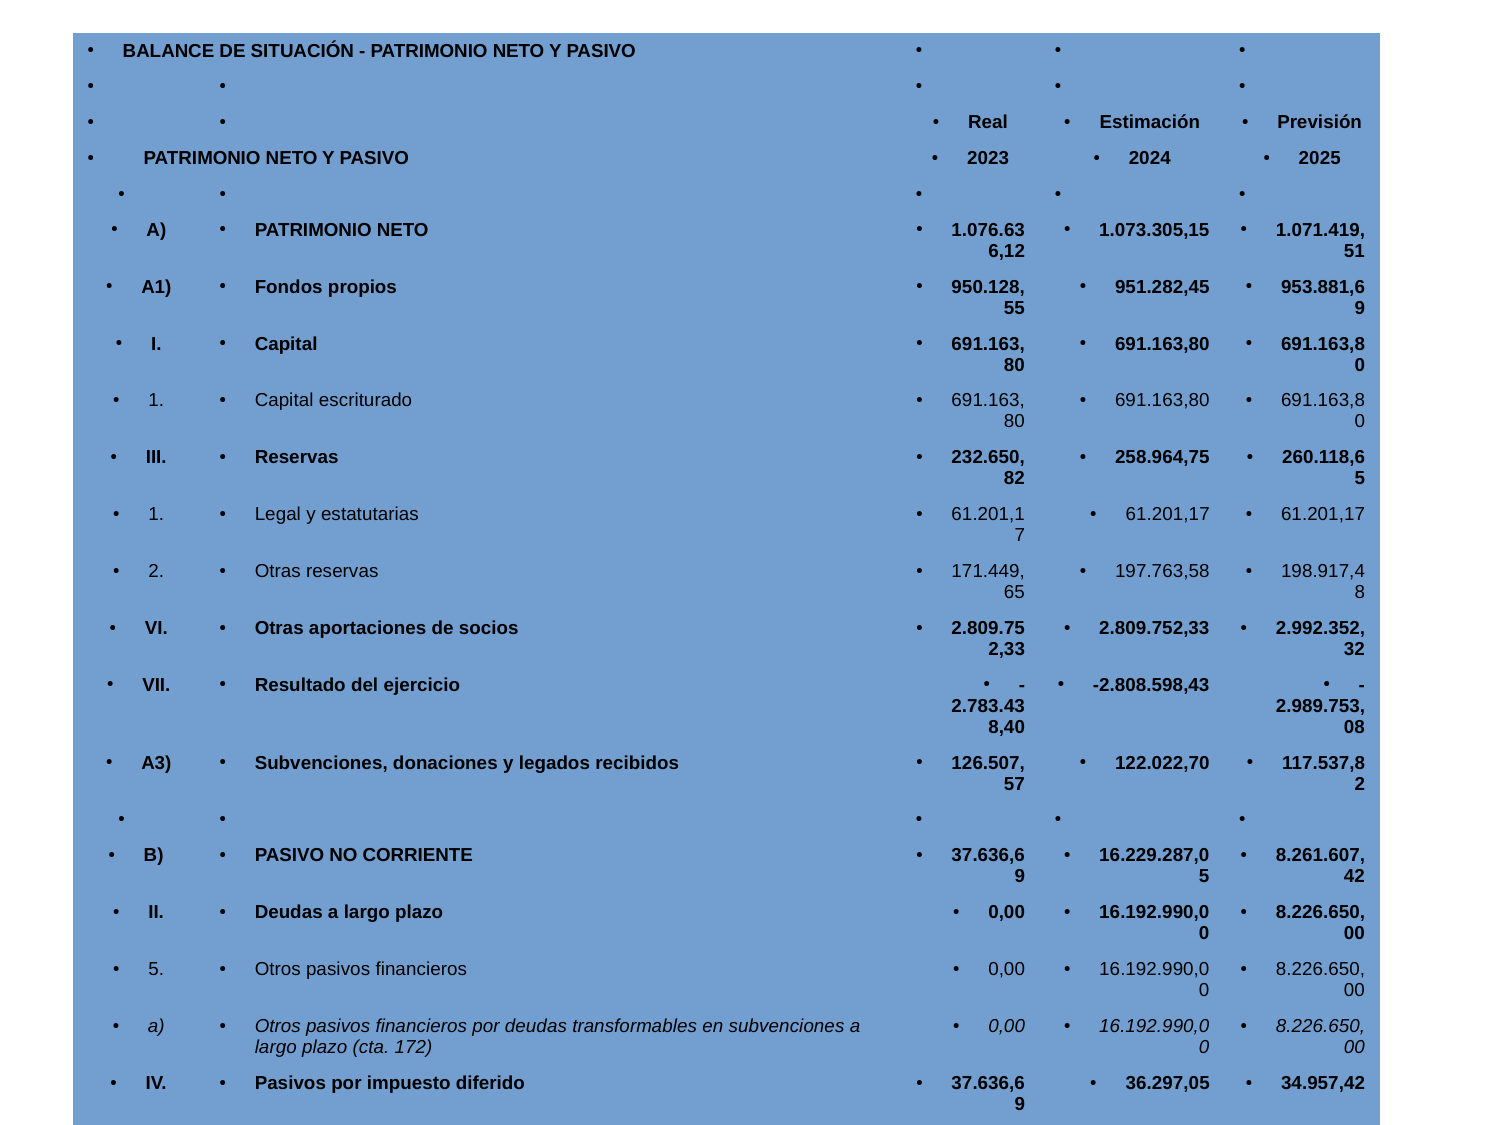

| BALANCE DE SITUACIÓN - PATRIMONIO NETO Y PASIVO | | | | |
| --- | --- | --- | --- | --- |
| | | | | |
| | | Real | Estimación | Previsión |
| PATRIMONIO NETO Y PASIVO | | 2023 | 2024 | 2025 |
| | | | | |
| A) | PATRIMONIO NETO | 1.076.636,12 | 1.073.305,15 | 1.071.419,51 |
| A1) | Fondos propios | 950.128,55 | 951.282,45 | 953.881,69 |
| I. | Capital | 691.163,80 | 691.163,80 | 691.163,80 |
| 1. | Capital escriturado | 691.163,80 | 691.163,80 | 691.163,80 |
| III. | Reservas | 232.650,82 | 258.964,75 | 260.118,65 |
| 1. | Legal y estatutarias | 61.201,17 | 61.201,17 | 61.201,17 |
| 2. | Otras reservas | 171.449,65 | 197.763,58 | 198.917,48 |
| VI. | Otras aportaciones de socios | 2.809.752,33 | 2.809.752,33 | 2.992.352,32 |
| VII. | Resultado del ejercicio | -2.783.438,40 | -2.808.598,43 | -2.989.753,08 |
| A3) | Subvenciones, donaciones y legados recibidos | 126.507,57 | 122.022,70 | 117.537,82 |
| | | | | |
| B) | PASIVO NO CORRIENTE | 37.636,69 | 16.229.287,05 | 8.261.607,42 |
| II. | Deudas a largo plazo | 0,00 | 16.192.990,00 | 8.226.650,00 |
| 5. | Otros pasivos financieros | 0,00 | 16.192.990,00 | 8.226.650,00 |
| a) | Otros pasivos financieros por deudas transformables en subvenciones a largo plazo (cta. 172) | 0,00 | 16.192.990,00 | 8.226.650,00 |
| IV. | Pasivos por impuesto diferido | 37.636,69 | 36.297,05 | 34.957,42 |
| a) | Pasivo por impuesto diferido por el efecto impositivo de las subvenciones de capital | 37.636,69 | 36.297,05 | 34.957,42 |
| | | | | |
| C) | PASIVO CORRIENTE | 13.726.291,66 | 11.050.696,06 | 10.756.422,52 |
| III. | Deudas a corto plazo | 8.608.911,95 | 8.121.424,07 | 7.966.340,00 |
| 2. | Deudas con entidades de crédito | 3.041,49 | 0,00 | 0,00 |
| 5. | Otros pasivos financieros | 8.605.870,46 | 8.121.424,07 | 7.966.340,00 |
| a) | Otros pasivos financieros por deudas transformables en subvenciones a corto plazo (cta. 522) | 8.475.130,37 | 8.121.424,07 | 7.966.340,00 |
| b) | Otros pasivos financieros a corto plazo (resto) | 130.740,09 | 0,00 | 0,00 |
| V. | Acreedores comerciales y otras cuentas a pagar | 5.117.379,71 | 2.929.271,99 | 2.790.082,52 |
| 3. | Acreedores varios | 4.450.617,93 | 2.329.000,00 | 2.189.213,56 |
| 4. | Personal (remuneraciones pendientes de pago) | 36.400,75 | 37.000,00 | 37.000,00 |
| 6. | Otras deudas con las Administraciones Públicas | 630.361,03 | 563.271,99 | 563.868,96 |
| a) | Excmo. Cabildo Insular de Tenerife, acreedor por subvenciones a reintegrar | 420.897,95 | 54.897,95 | 54.897,95 |
| b) | Resto de otras deudas con las administraciones públicas | 209.463,08 | 508.374,04 | 508.971,01 |
| | | | | |
| TOTAL PATRIMONIO NETO Y PASIVO (A+B+C) | | 14.840.564,47 | 28.353.288,26 | 20.089.449,45 |